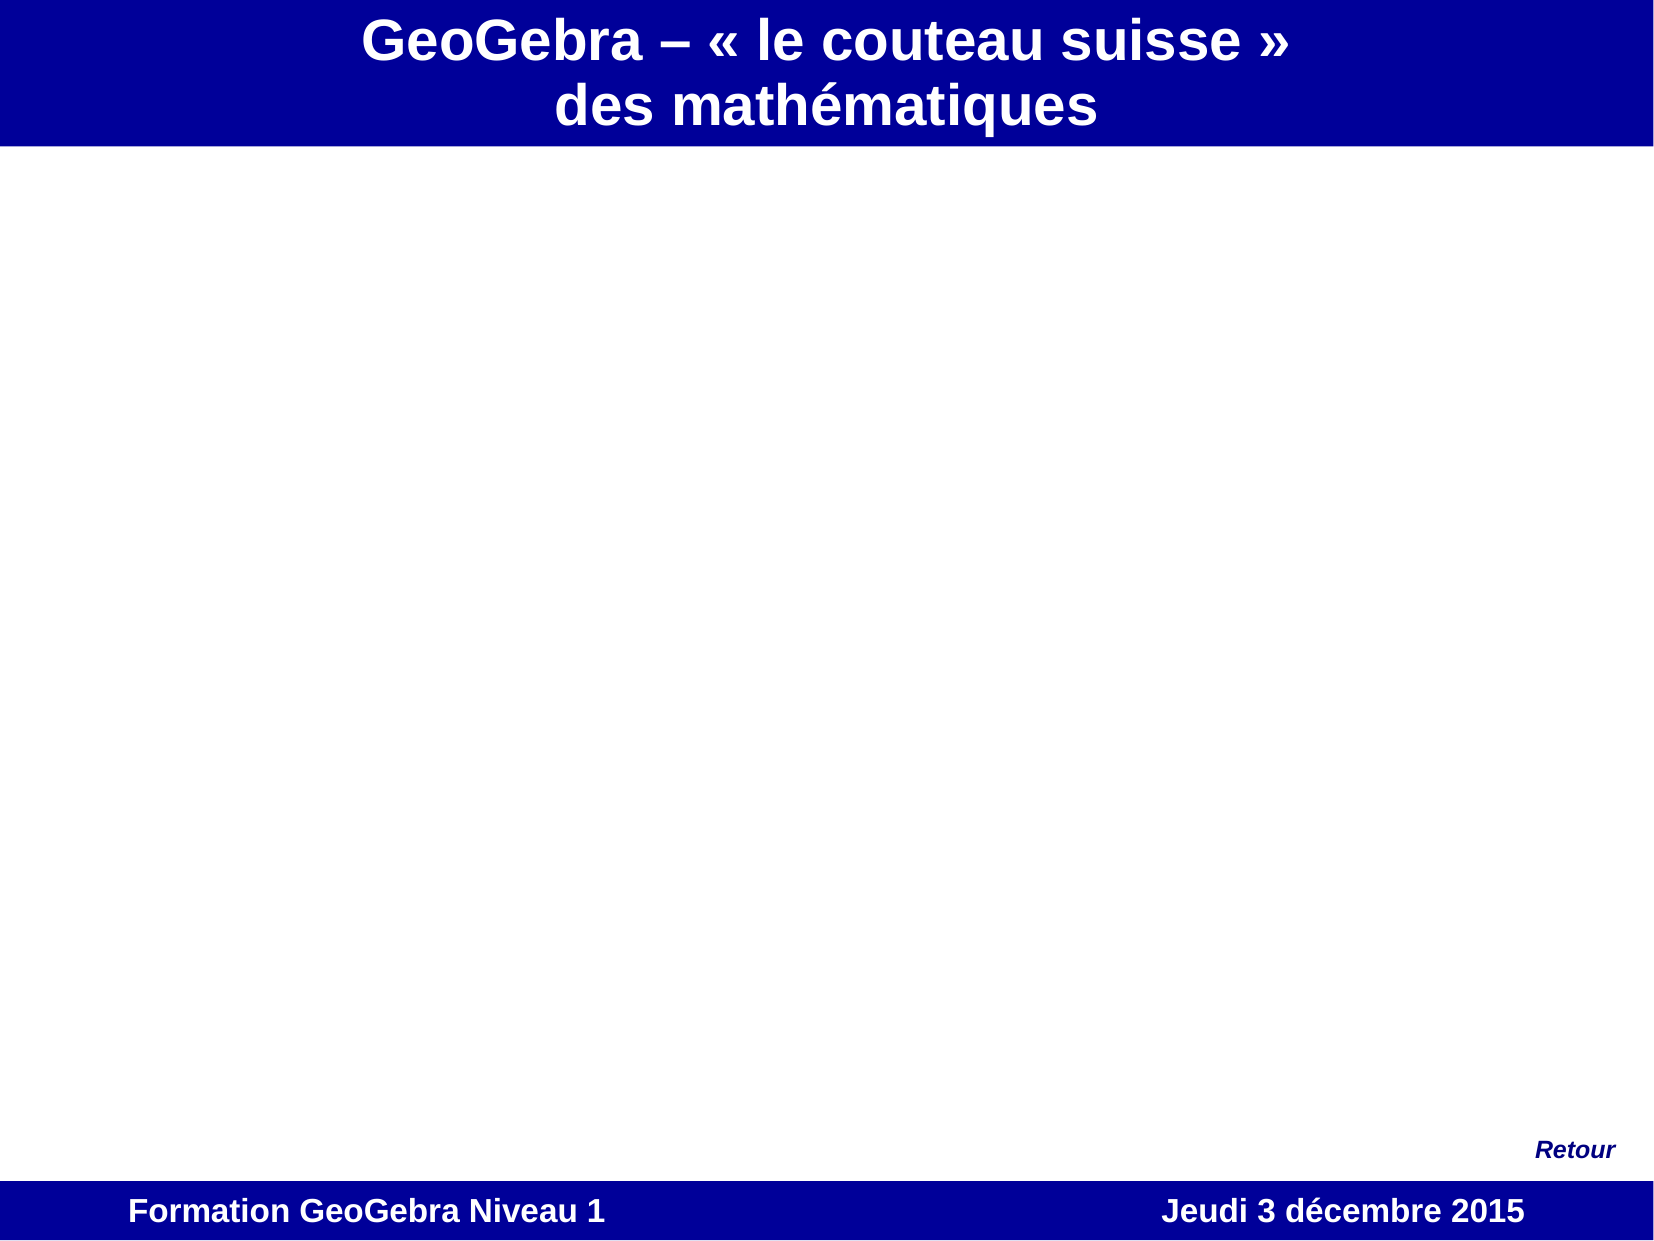

# GeoGebra – « le couteau suisse » des mathématiques
Retour
Formation GeoGebra Niveau 1								Jeudi 3 décembre 2015